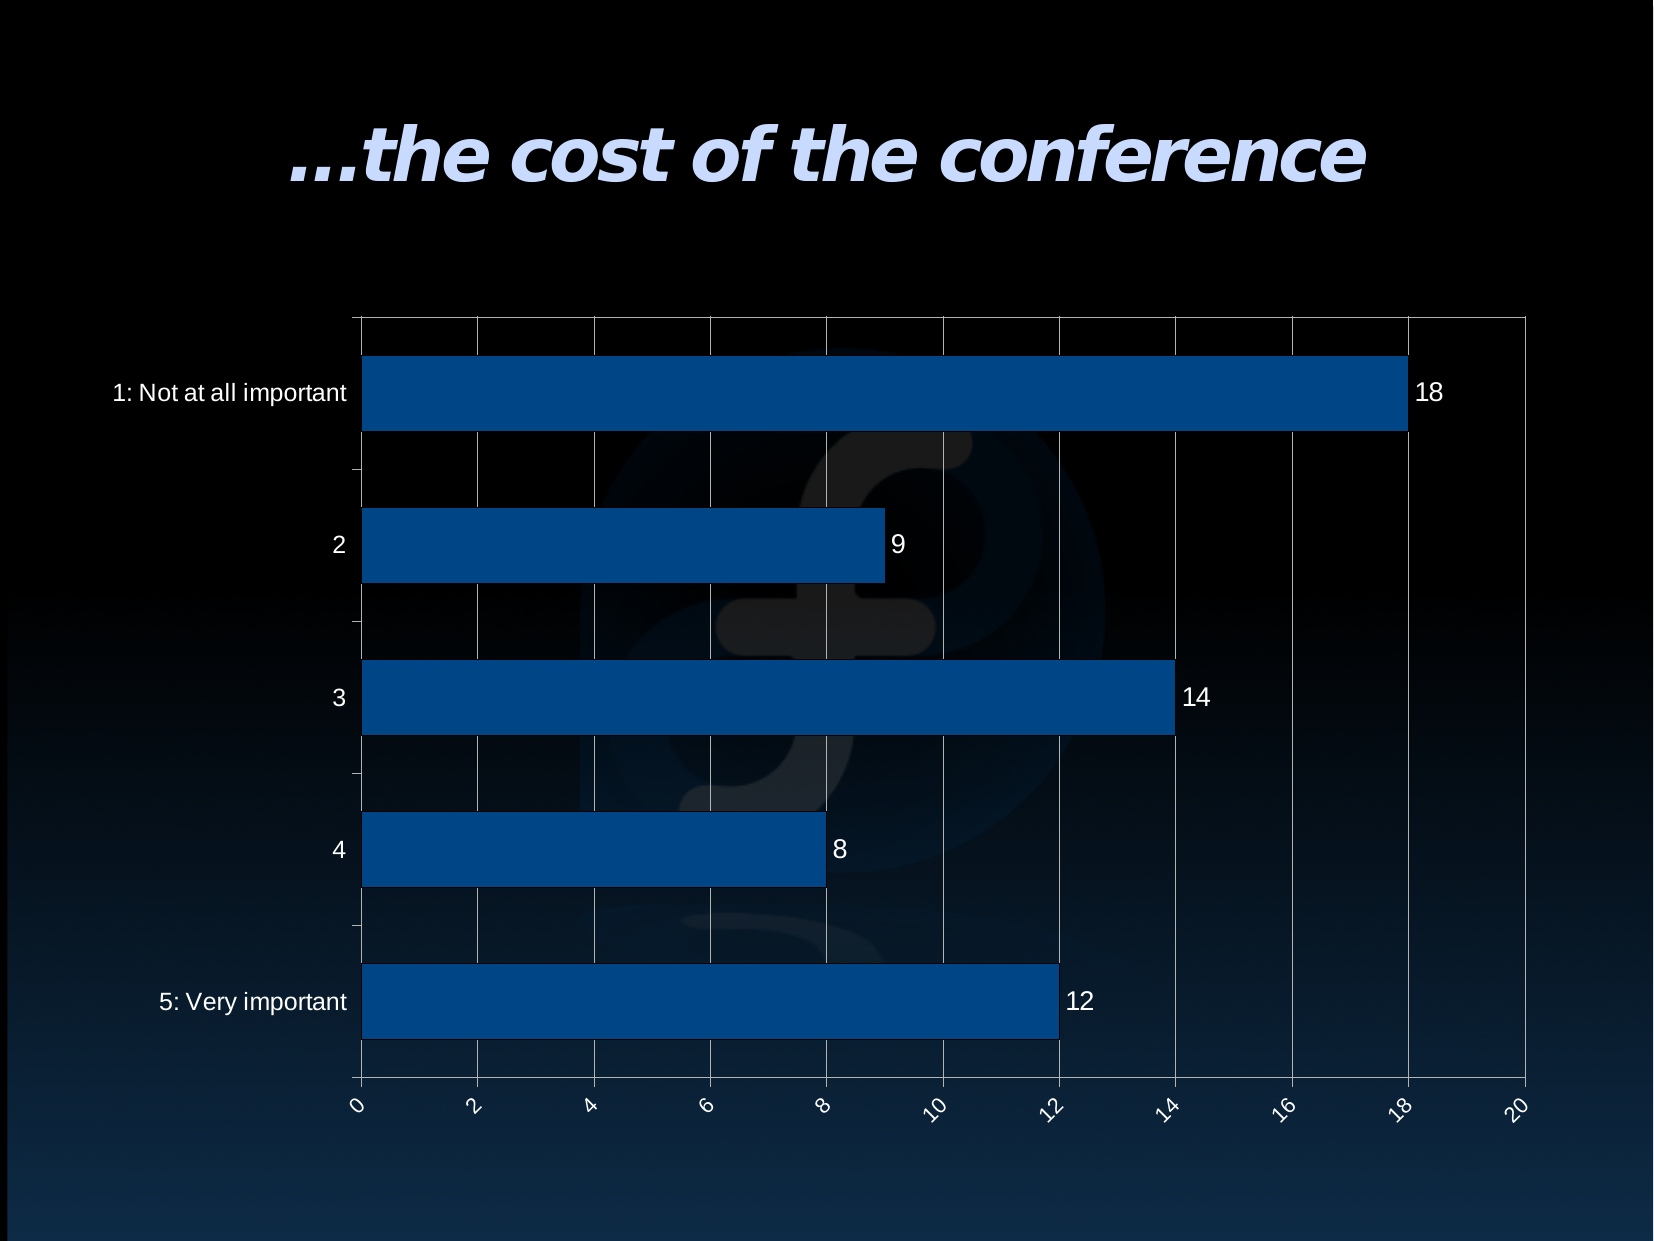

# ...the cost of the conference
### Chart
| Category | 119 Total Respondents |
|---|---|
| 1: Not at all important | 18.0 |
| 2 | 9.0 |
| 3 | 14.0 |
| 4 | 8.0 |
| 5: Very important | 12.0 |